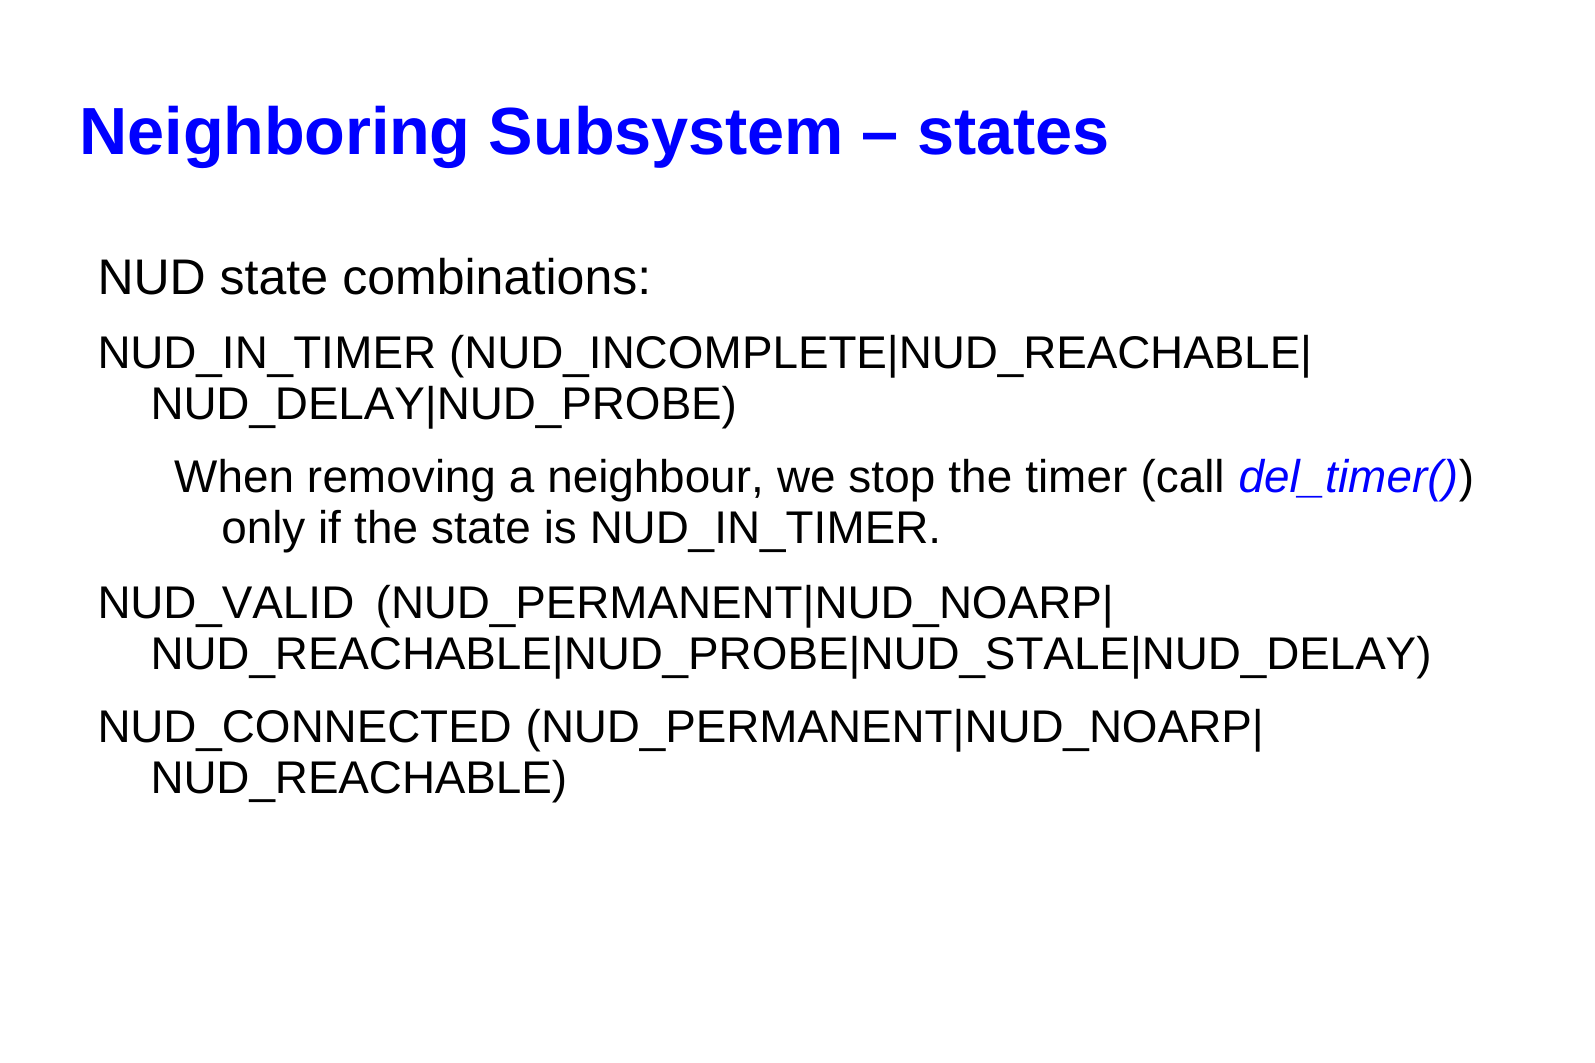

# Neighboring Subsystem – states
NUD state combinations:
NUD_IN_TIMER (NUD_INCOMPLETE|NUD_REACHABLE|NUD_DELAY|NUD_PROBE)
When removing a neighbour, we stop the timer (call del_timer()) only if the state is NUD_IN_TIMER.
NUD_VALID	(NUD_PERMANENT|NUD_NOARP|NUD_REACHABLE|NUD_PROBE|NUD_STALE|NUD_DELAY)
NUD_CONNECTED	(NUD_PERMANENT|NUD_NOARP|NUD_REACHABLE)